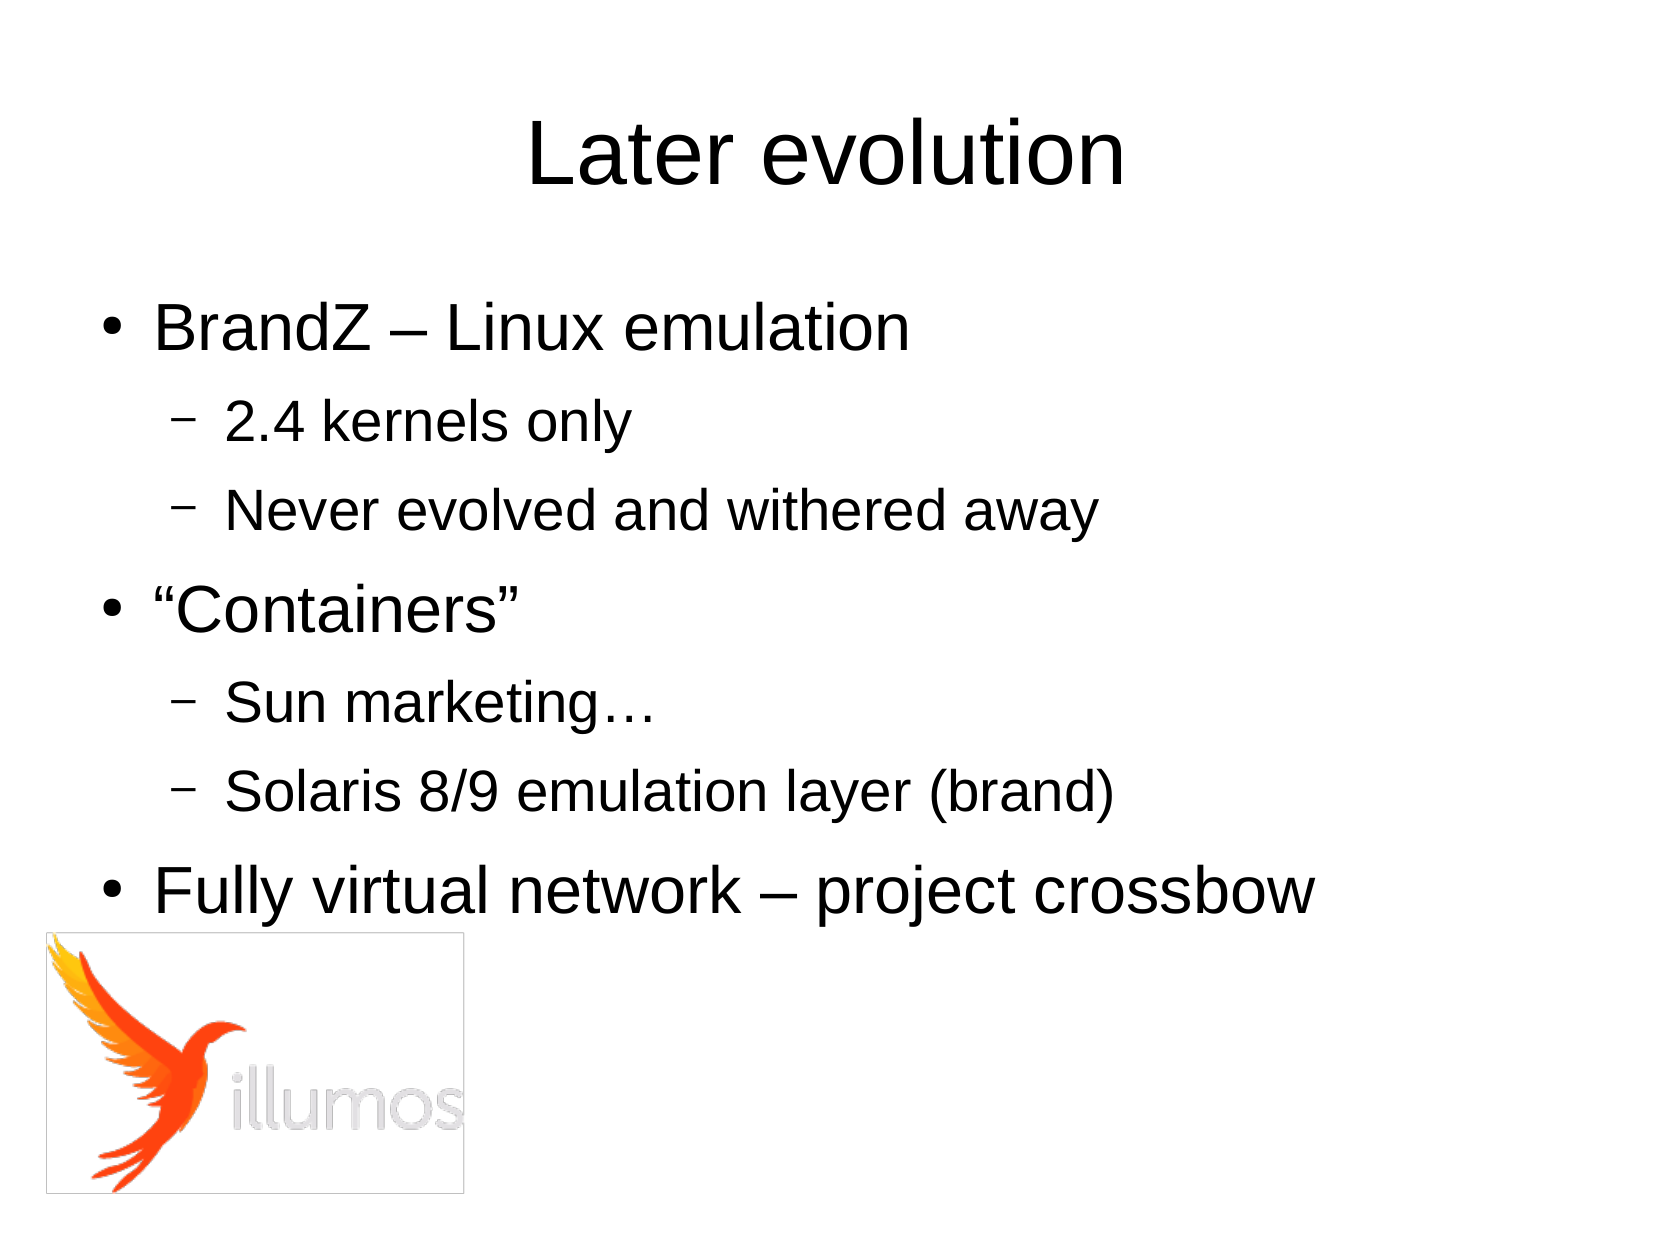

# Later evolution
BrandZ – Linux emulation
2.4 kernels only
Never evolved and withered away
“Containers”
Sun marketing…
Solaris 8/9 emulation layer (brand)
Fully virtual network – project crossbow